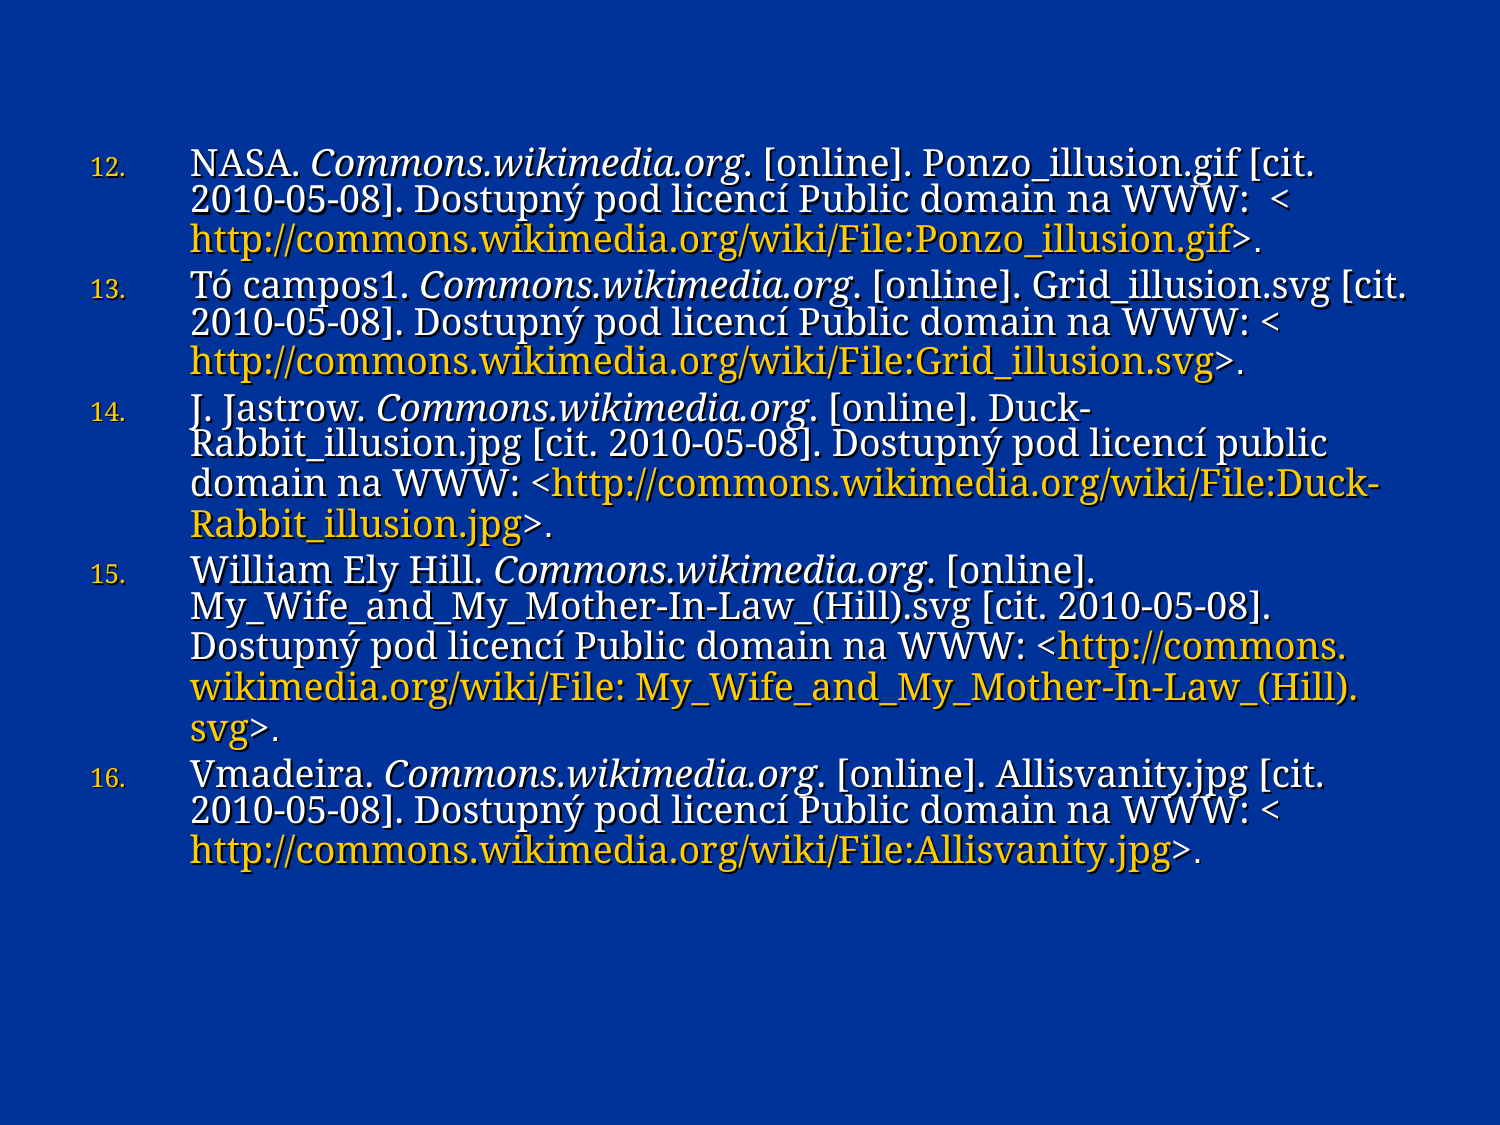

# NASA. Commons.wikimedia.org. [online]. Ponzo_illusion.gif [cit. 2010-05-08]. Dostupný pod licencí Public domain na WWW: <http://commons.wikimedia.org/wiki/File:Ponzo_illusion.gif>.
Tó campos1. Commons.wikimedia.org. [online]. Grid_illusion.svg [cit. 2010-05-08]. Dostupný pod licencí Public domain na WWW: <http://commons.wikimedia.org/wiki/File:Grid_illusion.svg>.
J. Jastrow. Commons.wikimedia.org. [online]. Duck-Rabbit_illusion.jpg [cit. 2010-05-08]. Dostupný pod licencí public domain na WWW: <http://commons.wikimedia.org/wiki/File:Duck-Rabbit_illusion.jpg>.
William Ely Hill. Commons.wikimedia.org. [online]. My_Wife_and_My_Mother-In-Law_(Hill).svg [cit. 2010-05-08]. Dostupný pod licencí Public domain na WWW: <http://commons.wikimedia.org/wiki/File: My_Wife_and_My_Mother-In-Law_(Hill).svg>.
Vmadeira. Commons.wikimedia.org. [online]. Allisvanity.jpg [cit. 2010-05-08]. Dostupný pod licencí Public domain na WWW: <http://commons.wikimedia.org/wiki/File:Allisvanity.jpg>.